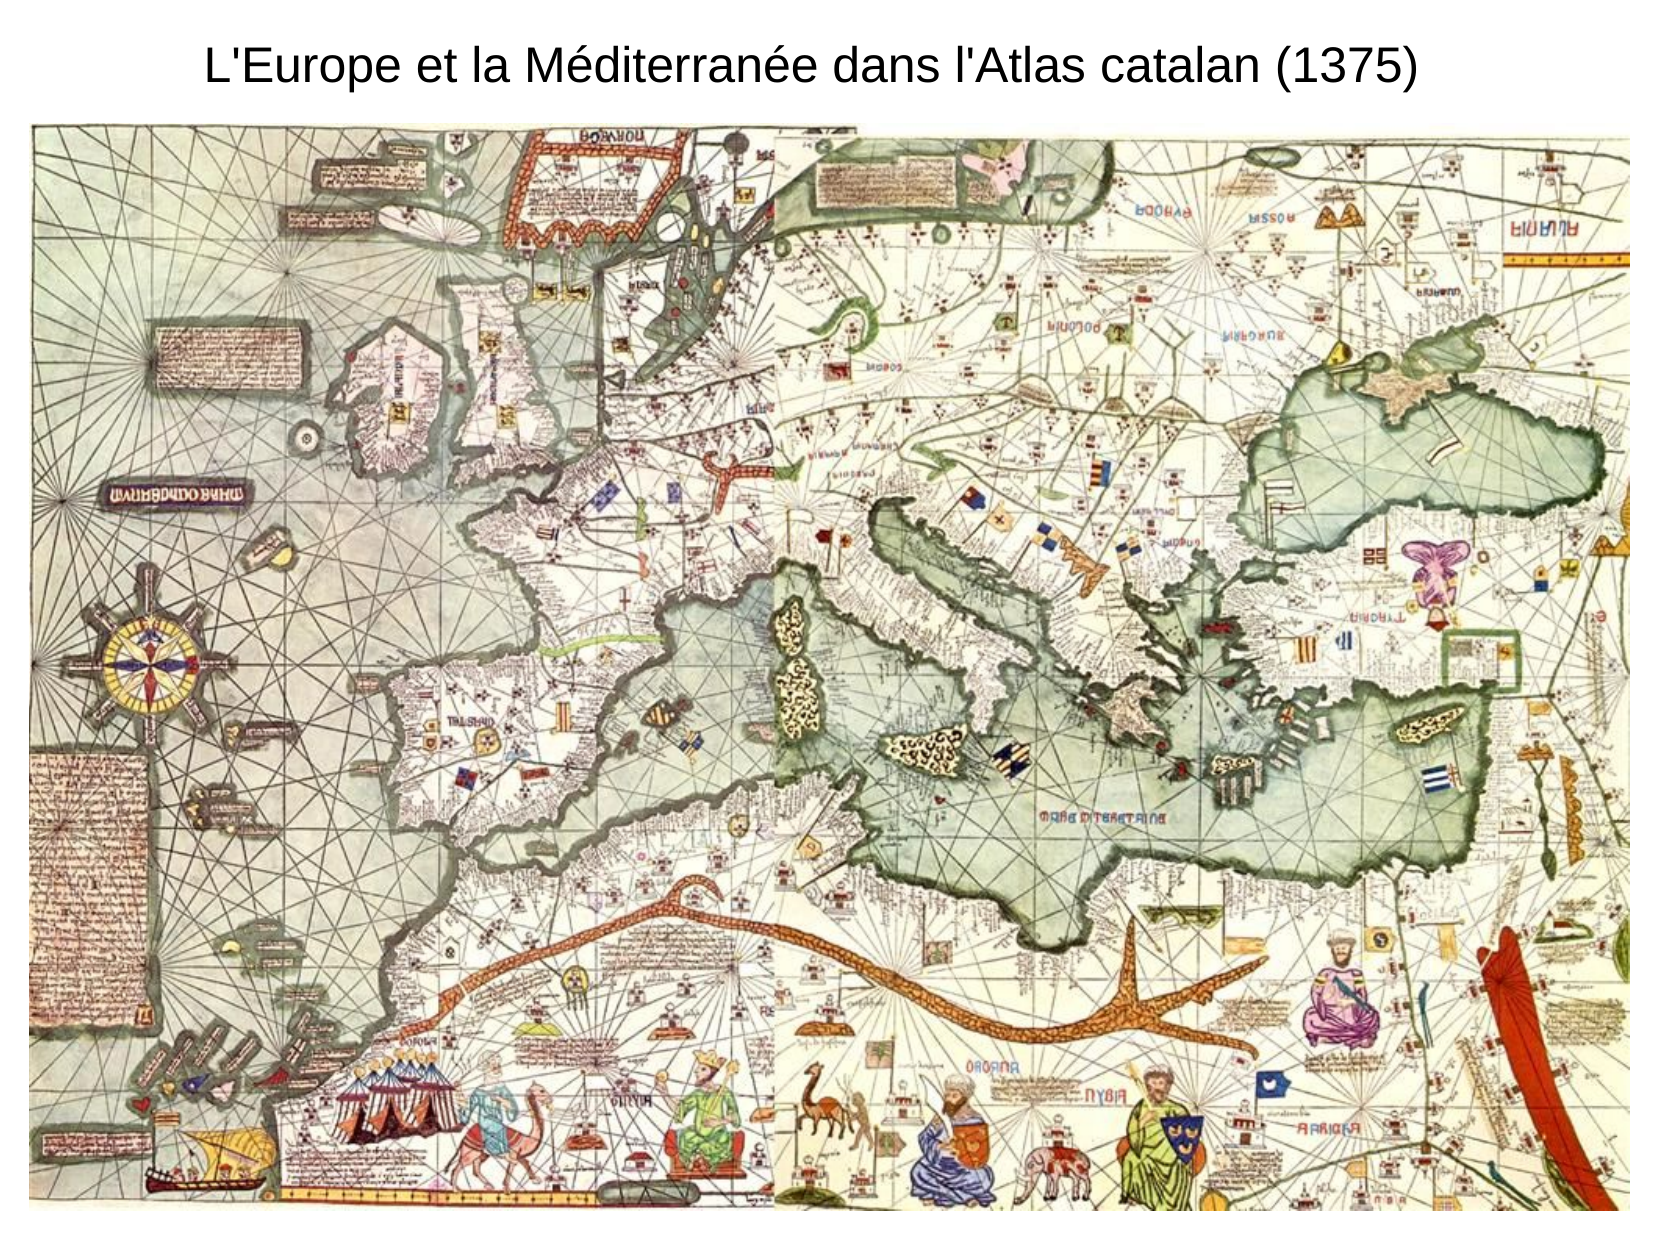

L'Europe et la Méditerranée dans l'Atlas catalan (1375)